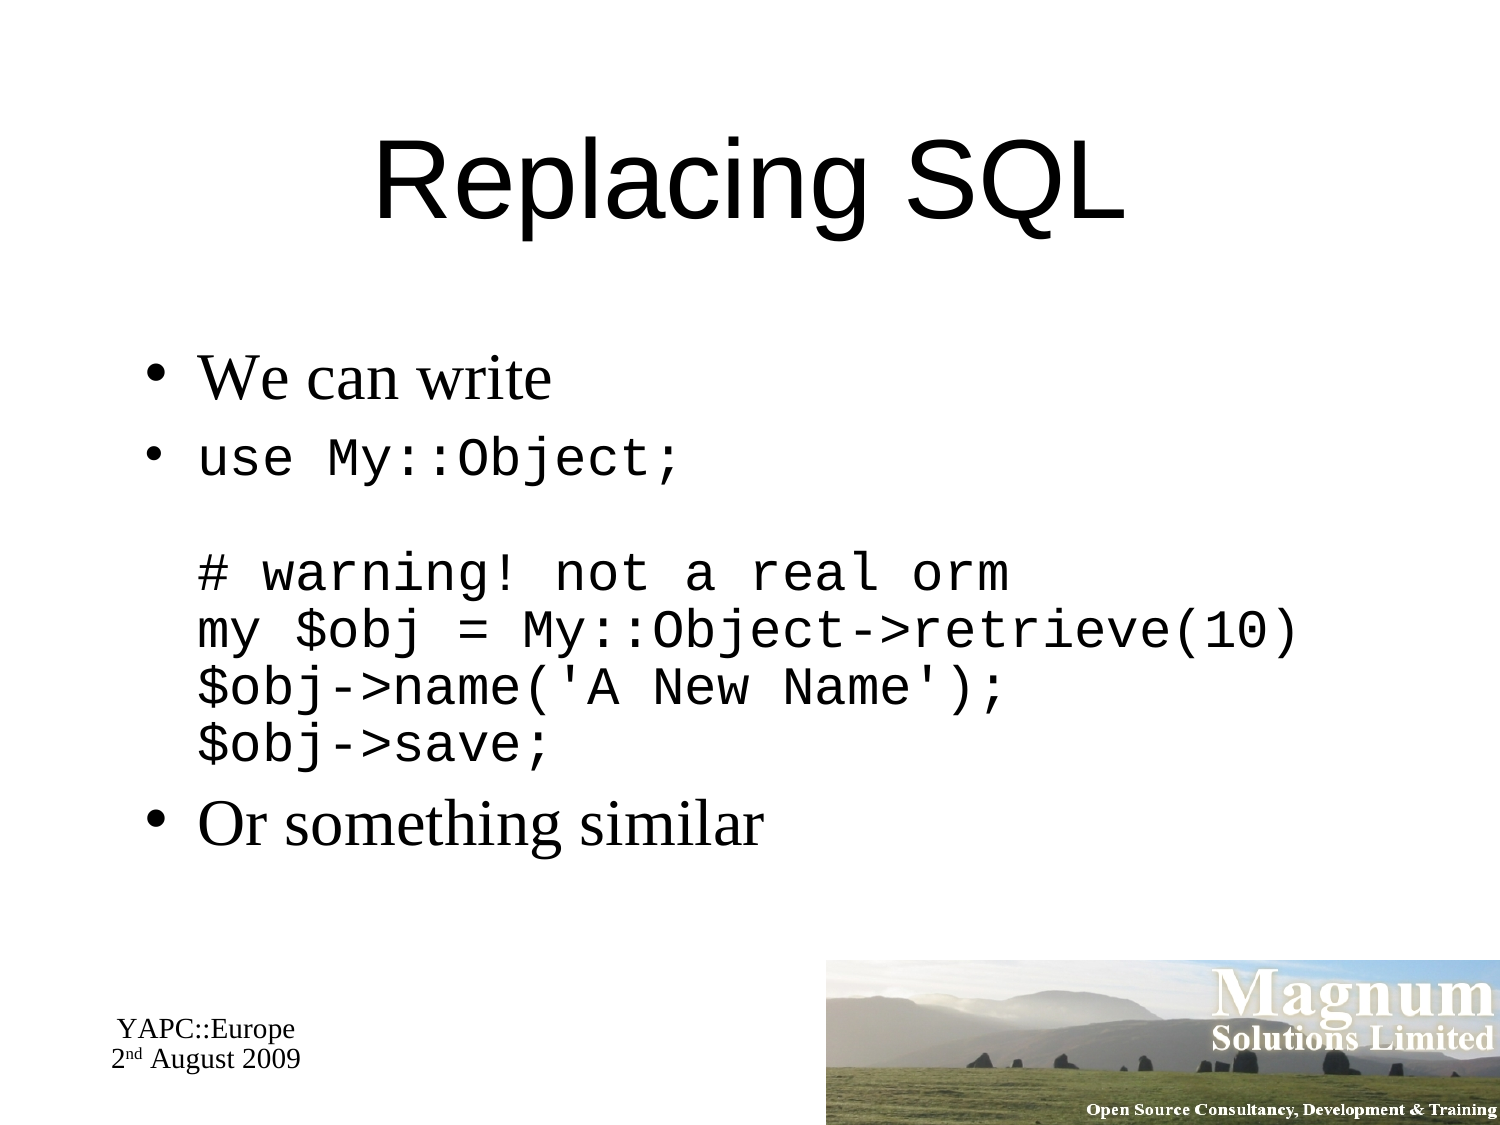

# Replacing SQL
We can write
use My::Object;
# warning! not a real orm
my $obj = My::Object->retrieve(10)
$obj->name('A New Name');
$obj->save;
Or something similar
145